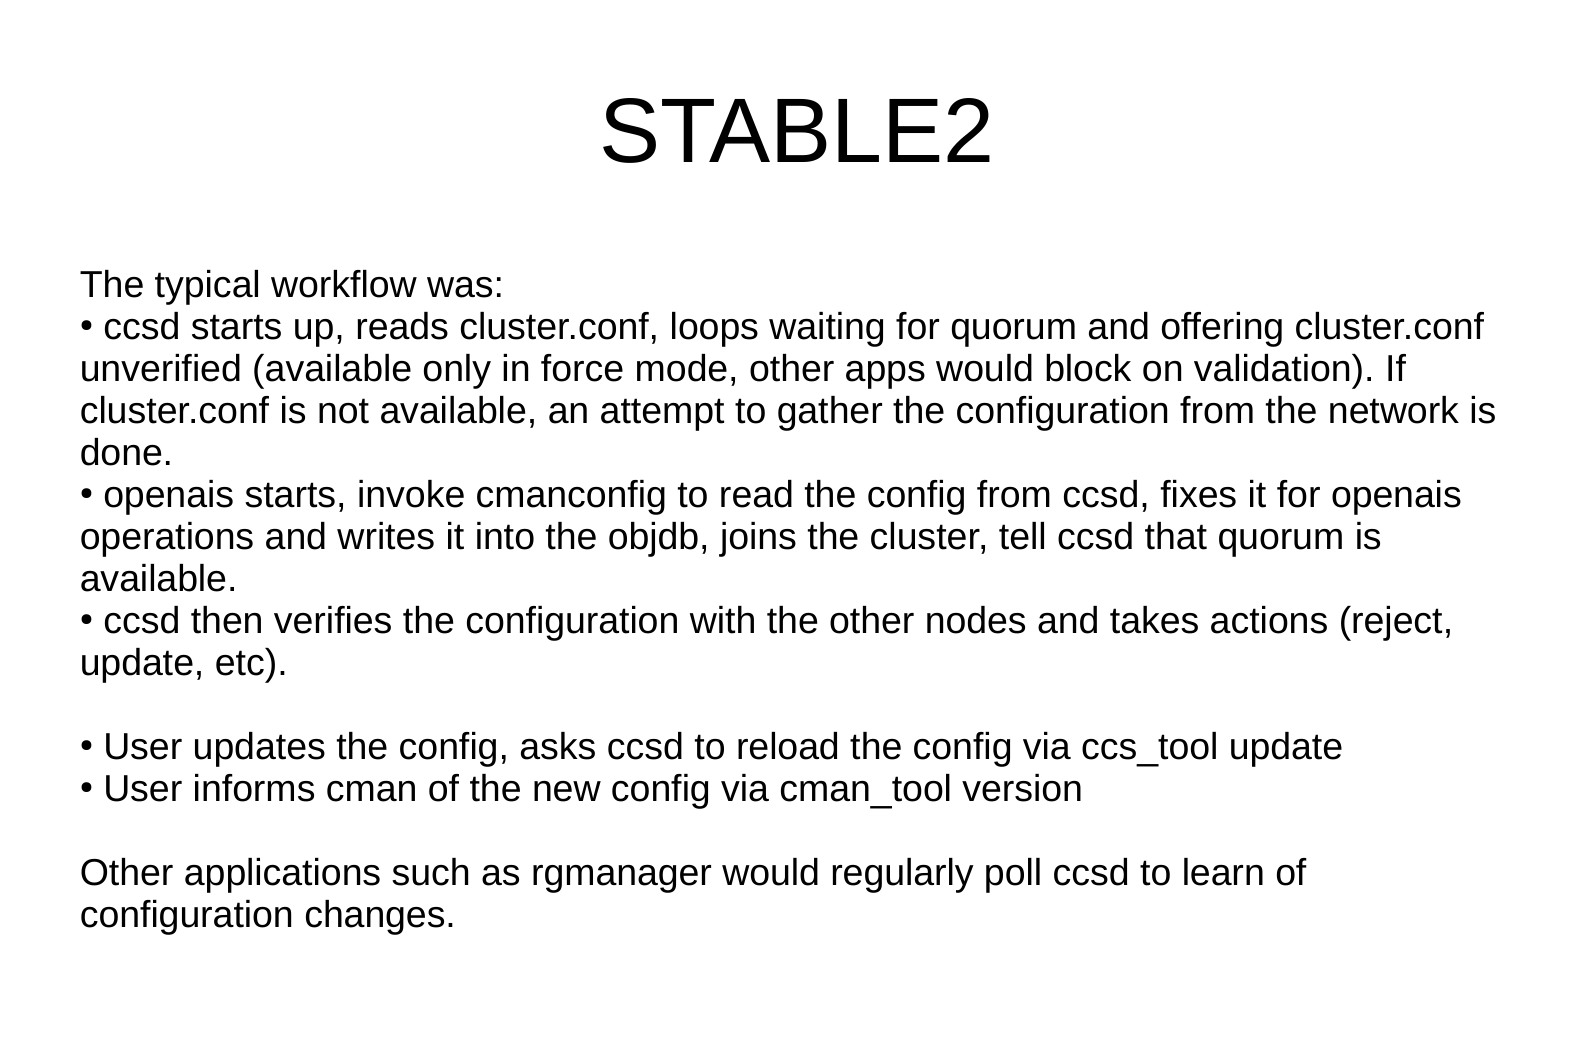

# STABLE2
The typical workflow was:
 ccsd starts up, reads cluster.conf, loops waiting for quorum and offering cluster.conf unverified (available only in force mode, other apps would block on validation). If cluster.conf is not available, an attempt to gather the configuration from the network is done.
 openais starts, invoke cmanconfig to read the config from ccsd, fixes it for openais operations and writes it into the objdb, joins the cluster, tell ccsd that quorum is available.
 ccsd then verifies the configuration with the other nodes and takes actions (reject, update, etc).
 User updates the config, asks ccsd to reload the config via ccs_tool update
 User informs cman of the new config via cman_tool version
Other applications such as rgmanager would regularly poll ccsd to learn of configuration changes.